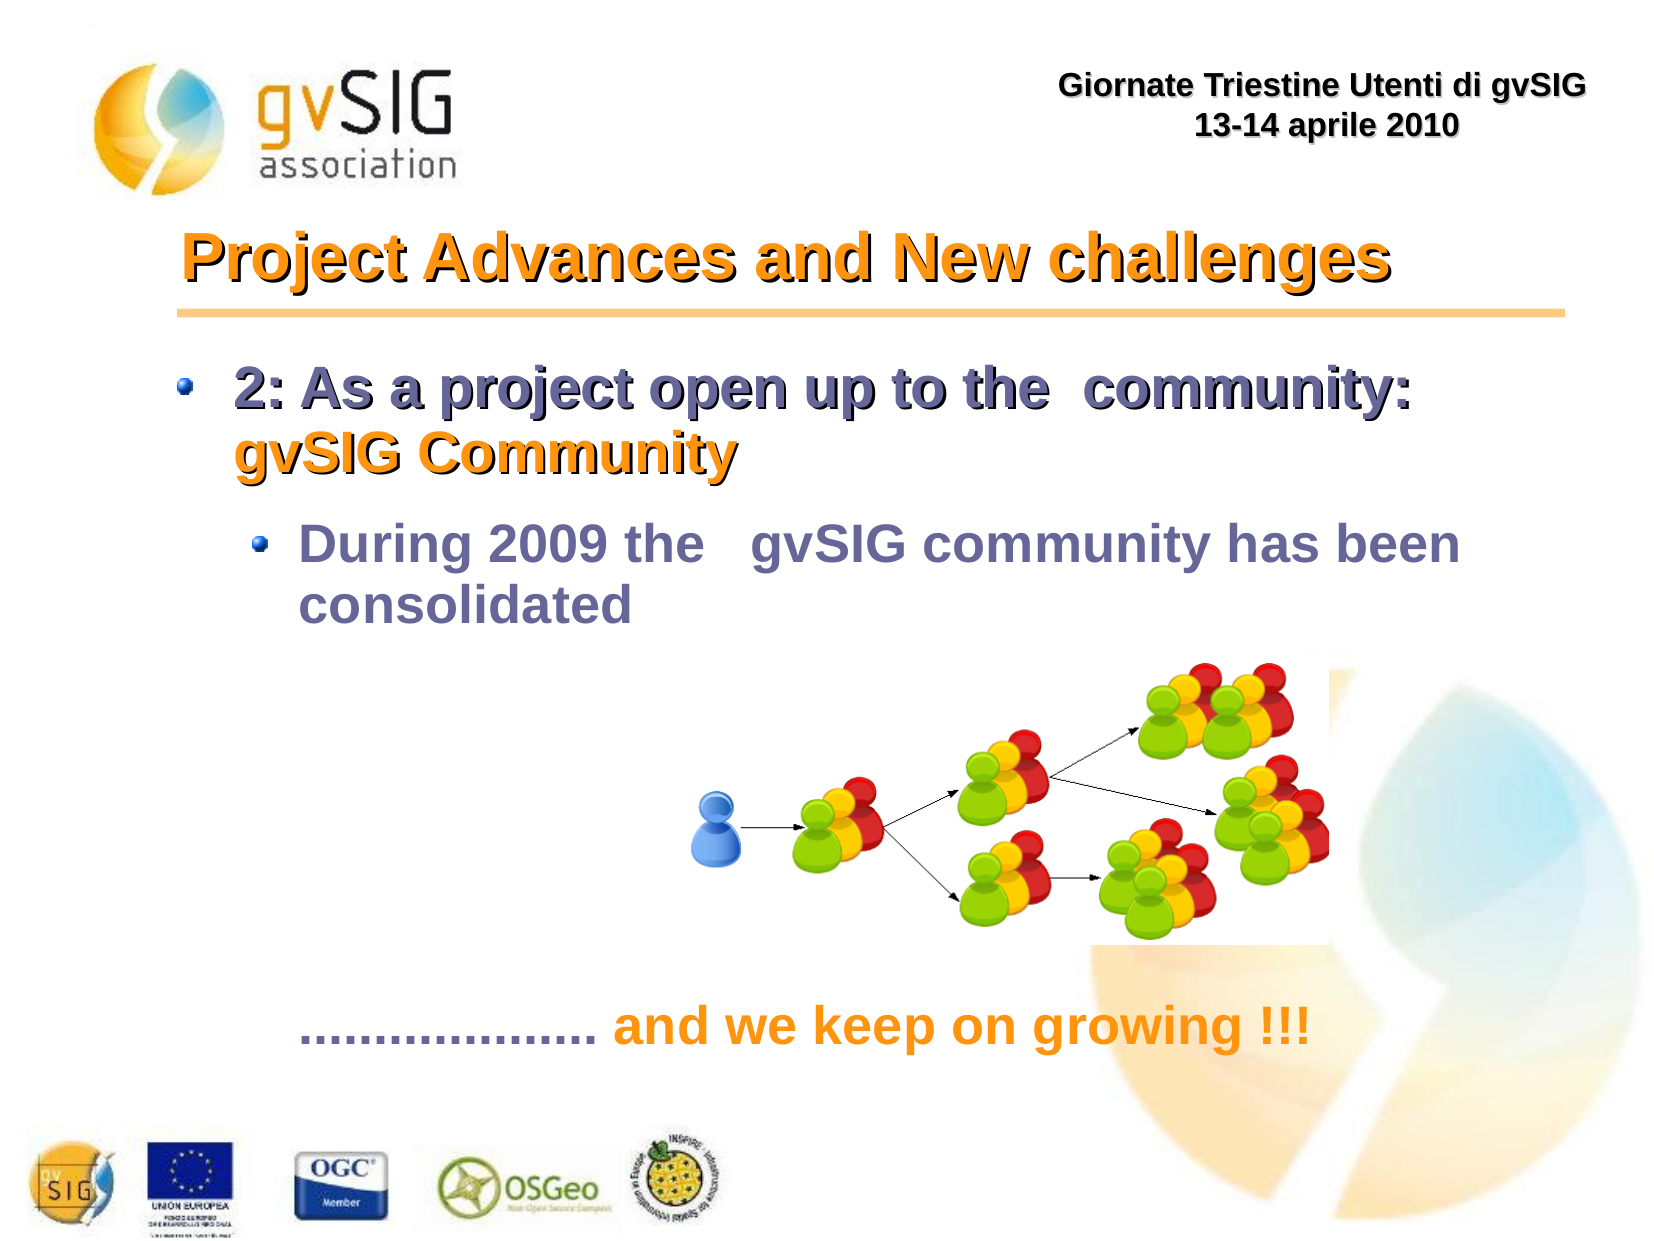

Project Advances and New challenges
# 2: As a project open up to the community: gvSIG Community
During 2009 the gvSIG community has been consolidated
.................... and we keep on growing !!!